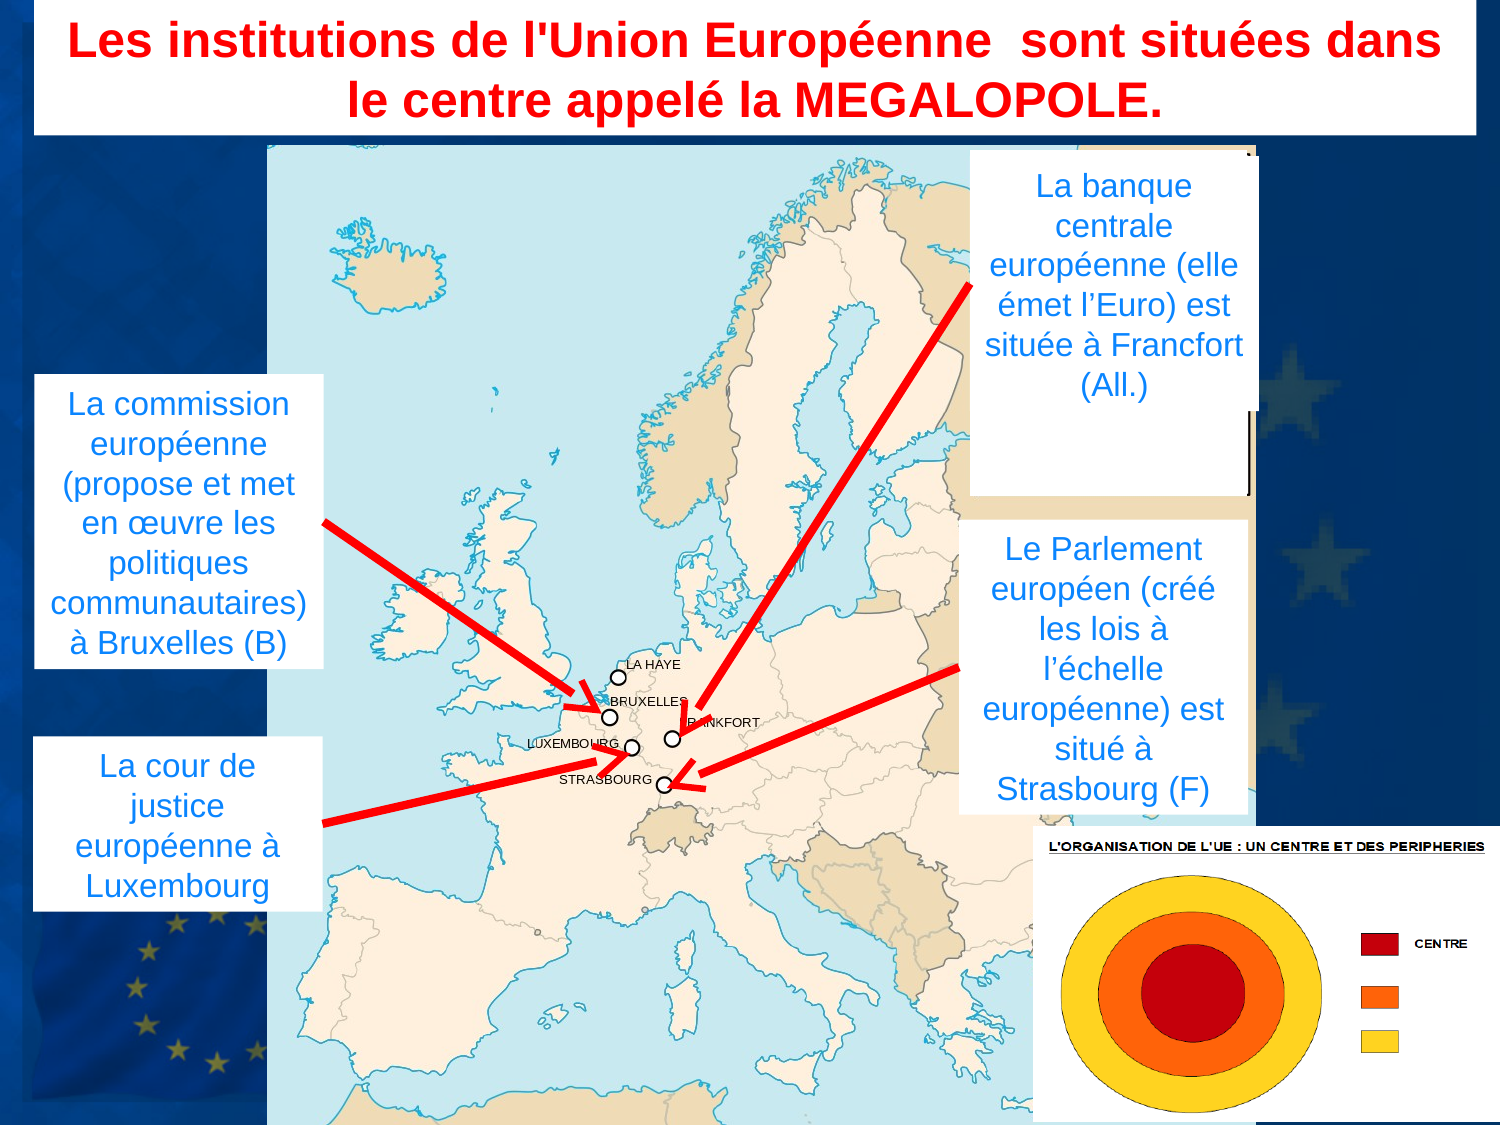

Les institutions de l'Union Européenne sont situées dans le centre appelé la MEGALOPOLE.
La banque centrale européenne (elle émet l’Euro) est située à Francfort (All.)
La commission européenne (propose et met en œuvre les politiques communautaires) à Bruxelles (B)
Le Parlement européen (créé les lois à l’échelle européenne) est situé à Strasbourg (F)
La cour de justice européenne à Luxembourg